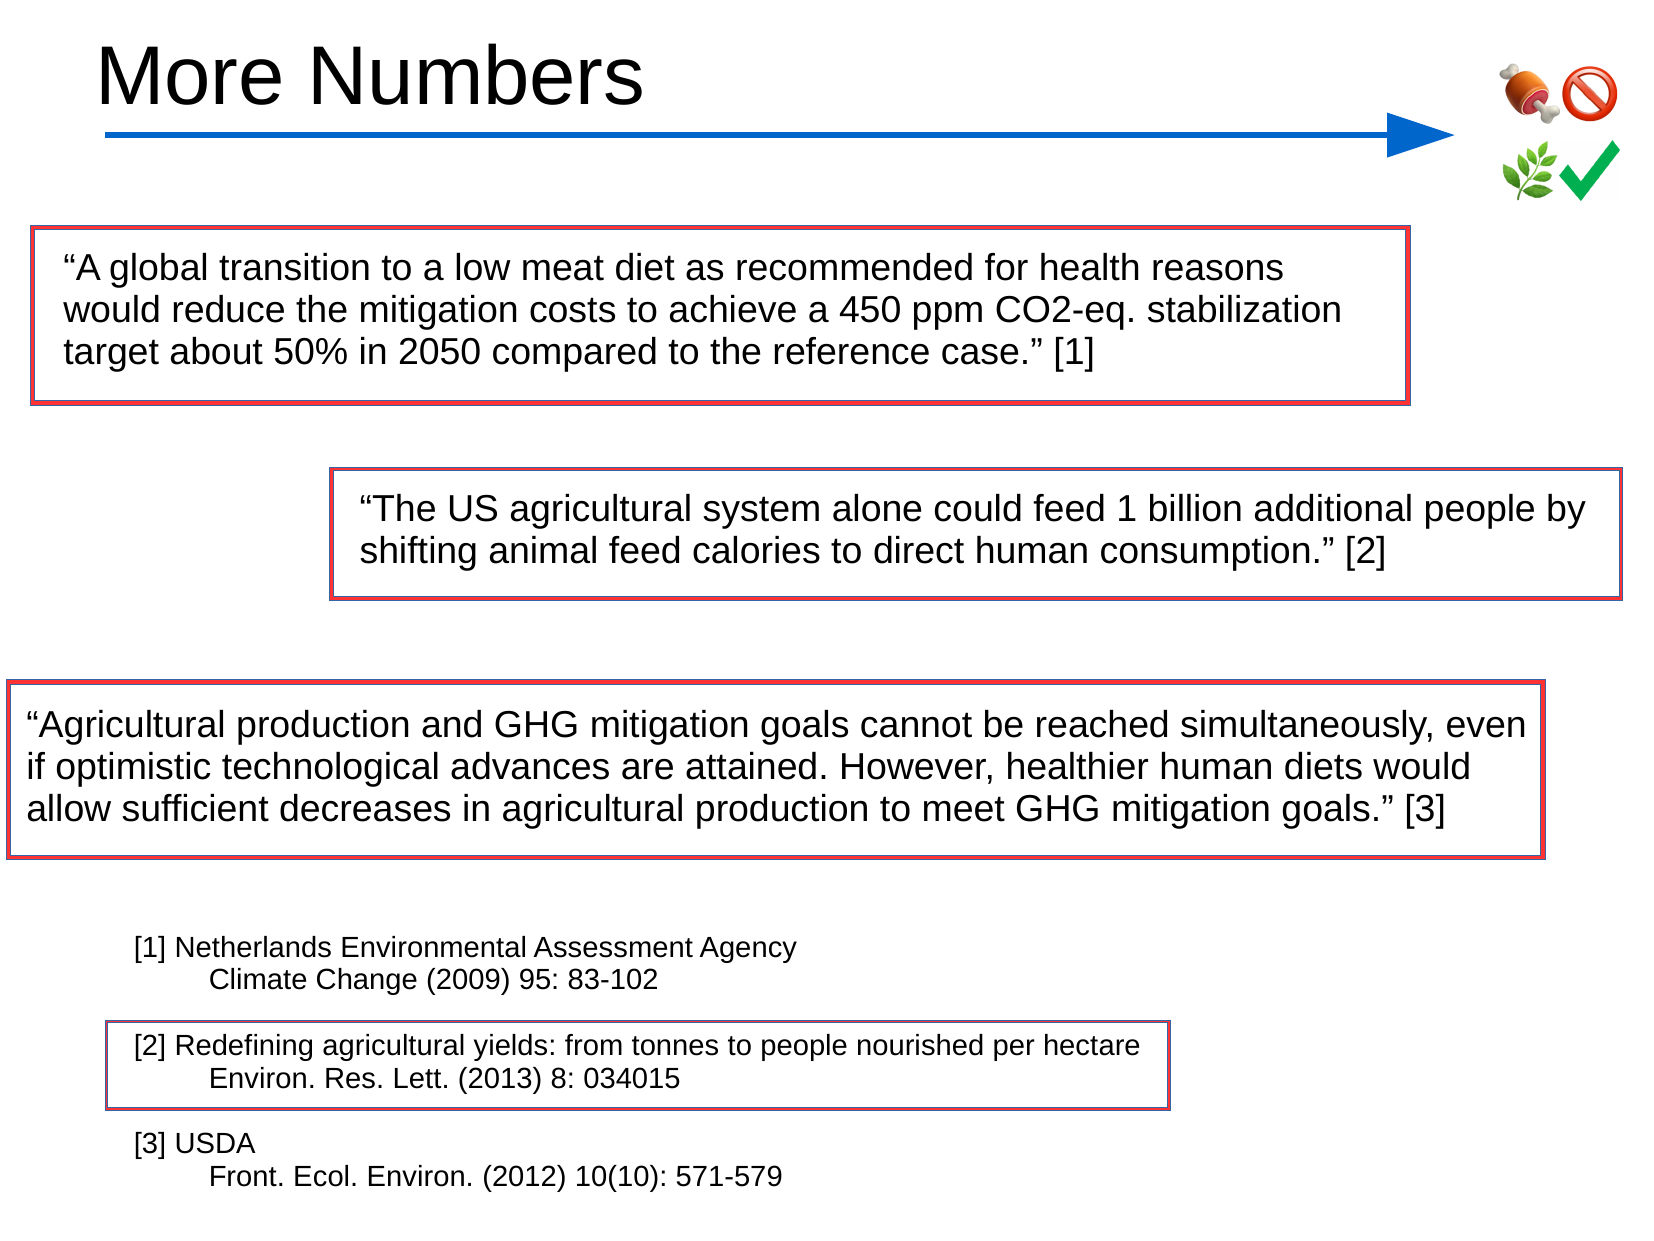

More Numbers
“A global transition to a low meat diet as recommended for health reasons would reduce the mitigation costs to achieve a 450 ppm CO2-eq. stabilization target about 50% in 2050 compared to the reference case.” [1]
“The US agricultural system alone could feed 1 billion additional people by shifting animal feed calories to direct human consumption.” [2]
“Agricultural production and GHG mitigation goals cannot be reached simultaneously, even if optimistic technological advances are attained. However, healthier human diets would allow sufficient decreases in agricultural production to meet GHG mitigation goals.” [3]
[1] Netherlands Environmental Assessment Agency
	Climate Change (2009) 95: 83-102
[2] Redefining agricultural yields: from tonnes to people nourished per hectare
	Environ. Res. Lett. (2013) 8: 034015
[3] USDA
	Front. Ecol. Environ. (2012) 10(10): 571-579